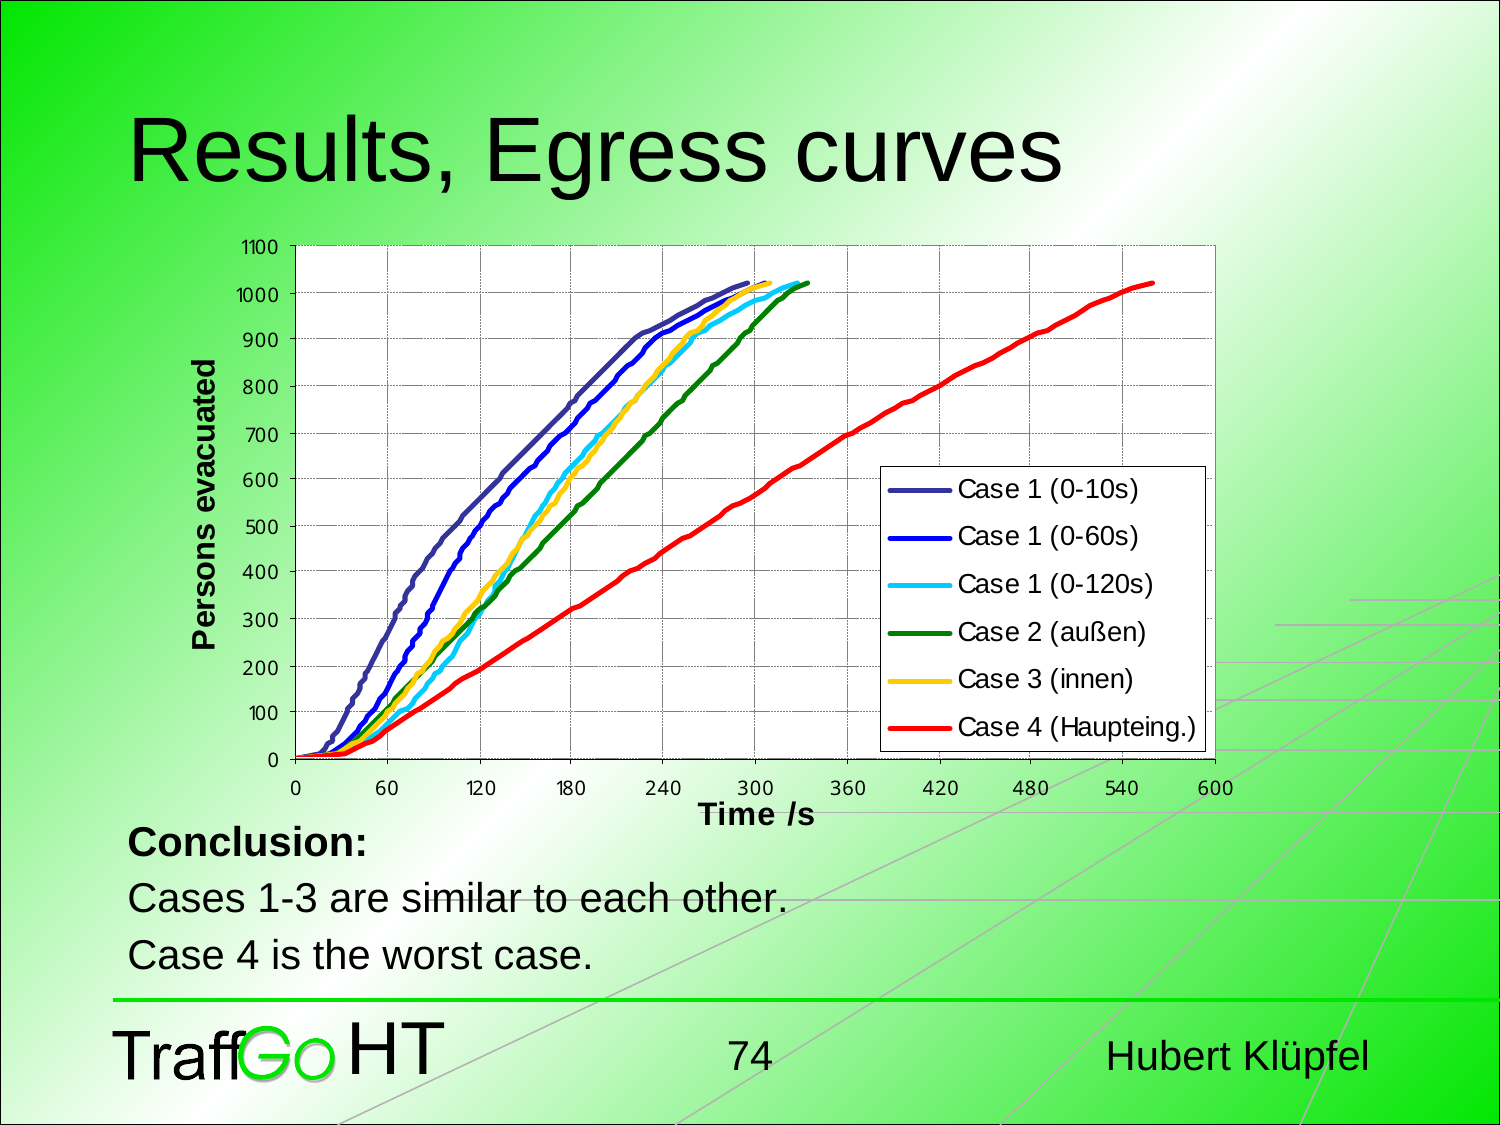

# Results, Egress curves
Conclusion:
Cases 1-3 are similar to each other.
Case 4 is the worst case.